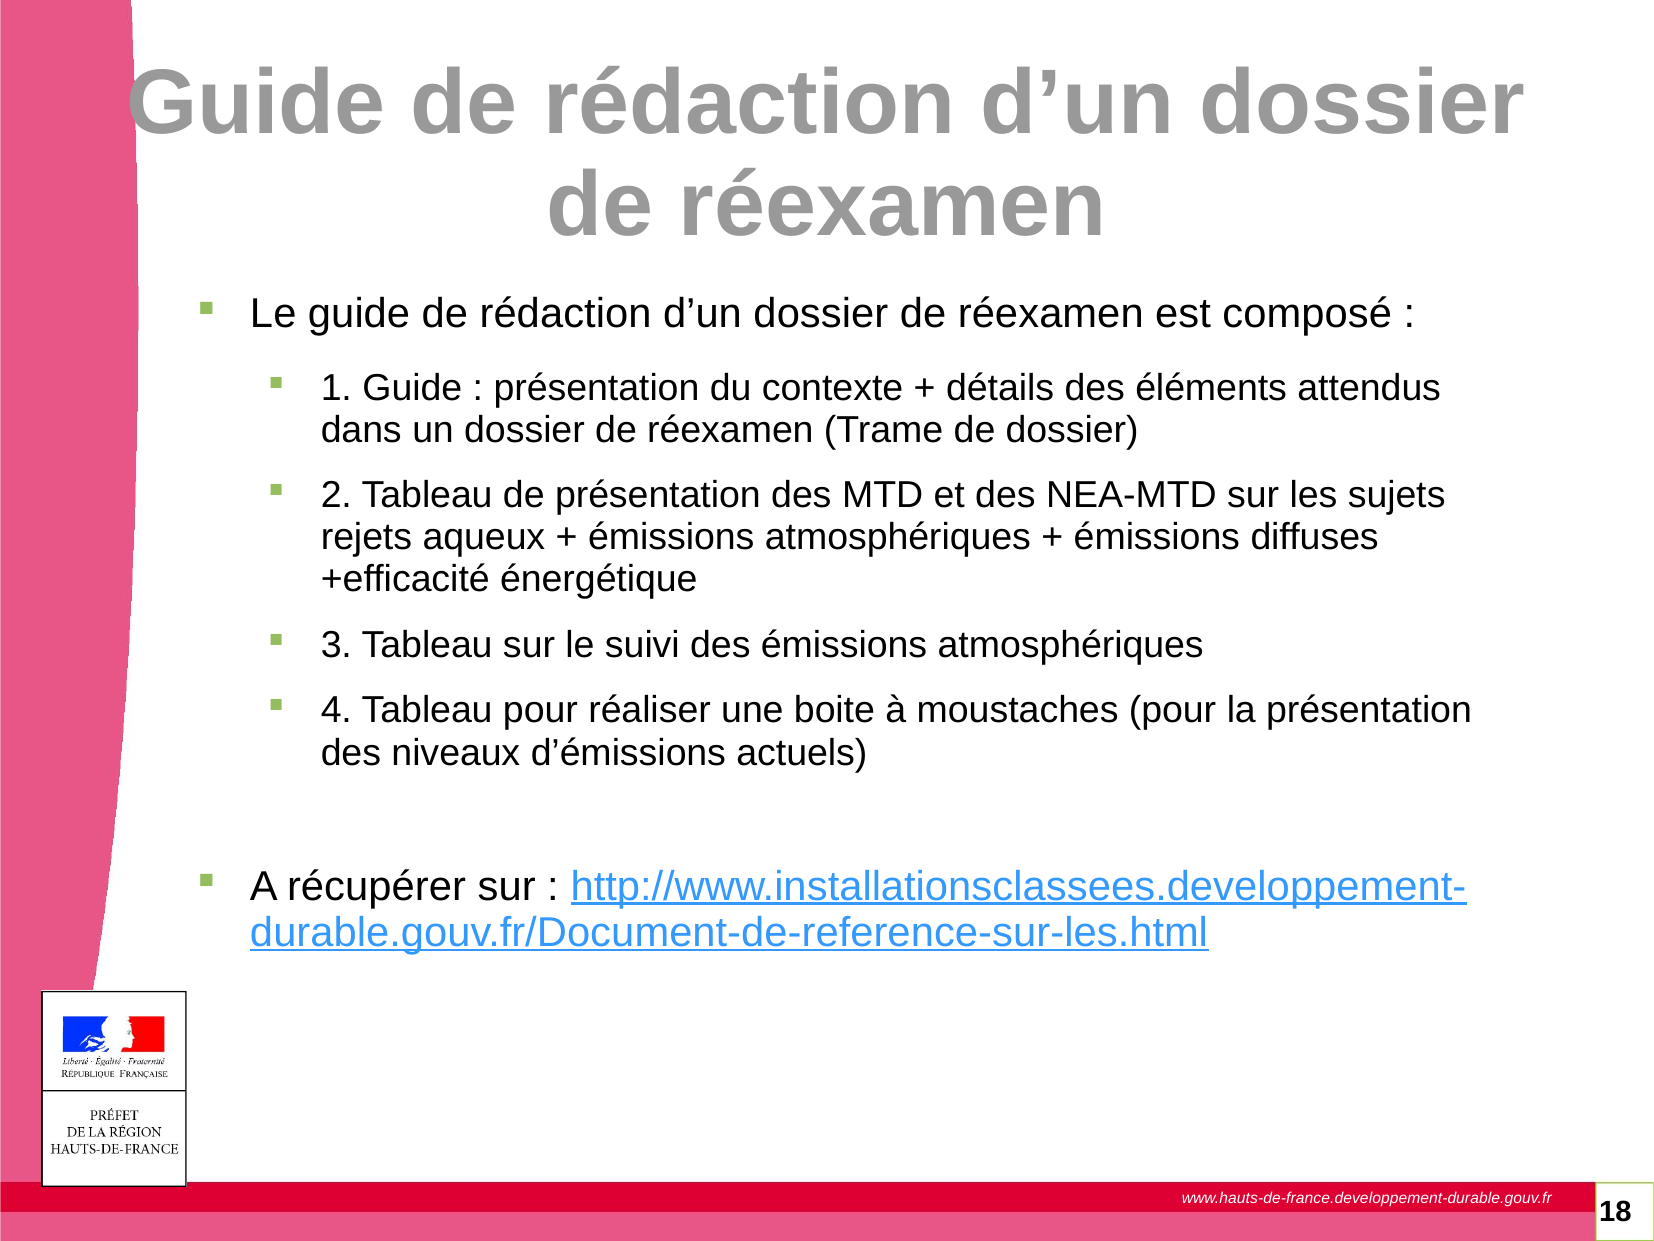

# Guide de rédaction d’un dossier de réexamen
Le guide de rédaction d’un dossier de réexamen est composé :
1. Guide : présentation du contexte + détails des éléments attendus dans un dossier de réexamen (Trame de dossier)
2. Tableau de présentation des MTD et des NEA-MTD sur les sujets rejets aqueux + émissions atmosphériques + émissions diffuses +efficacité énergétique
3. Tableau sur le suivi des émissions atmosphériques
4. Tableau pour réaliser une boite à moustaches (pour la présentation des niveaux d’émissions actuels)
A récupérer sur : http://www.installationsclassees.developpement-durable.gouv.fr/Document-de-reference-sur-les.html
18